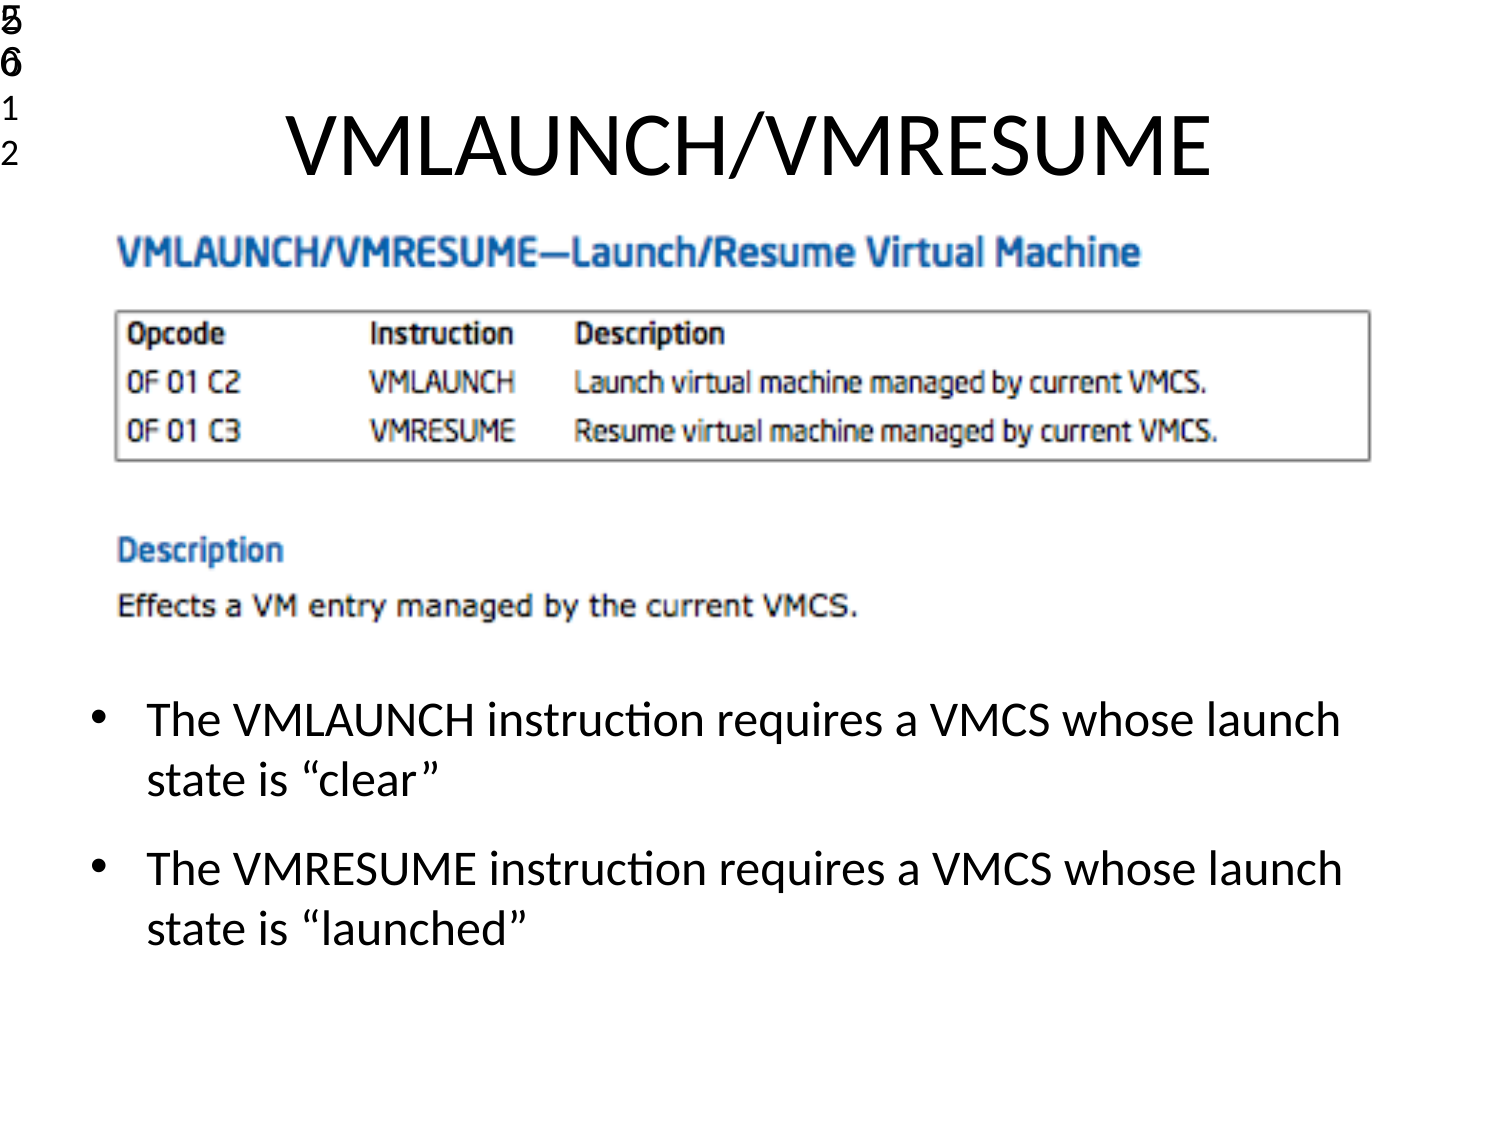

2012
# VMLAUNCH/VMRESUME
The VMLAUNCH instruction requires a VMCS whose launch state is “clear”
The VMRESUME instruction requires a VMCS whose launch state is “launched”